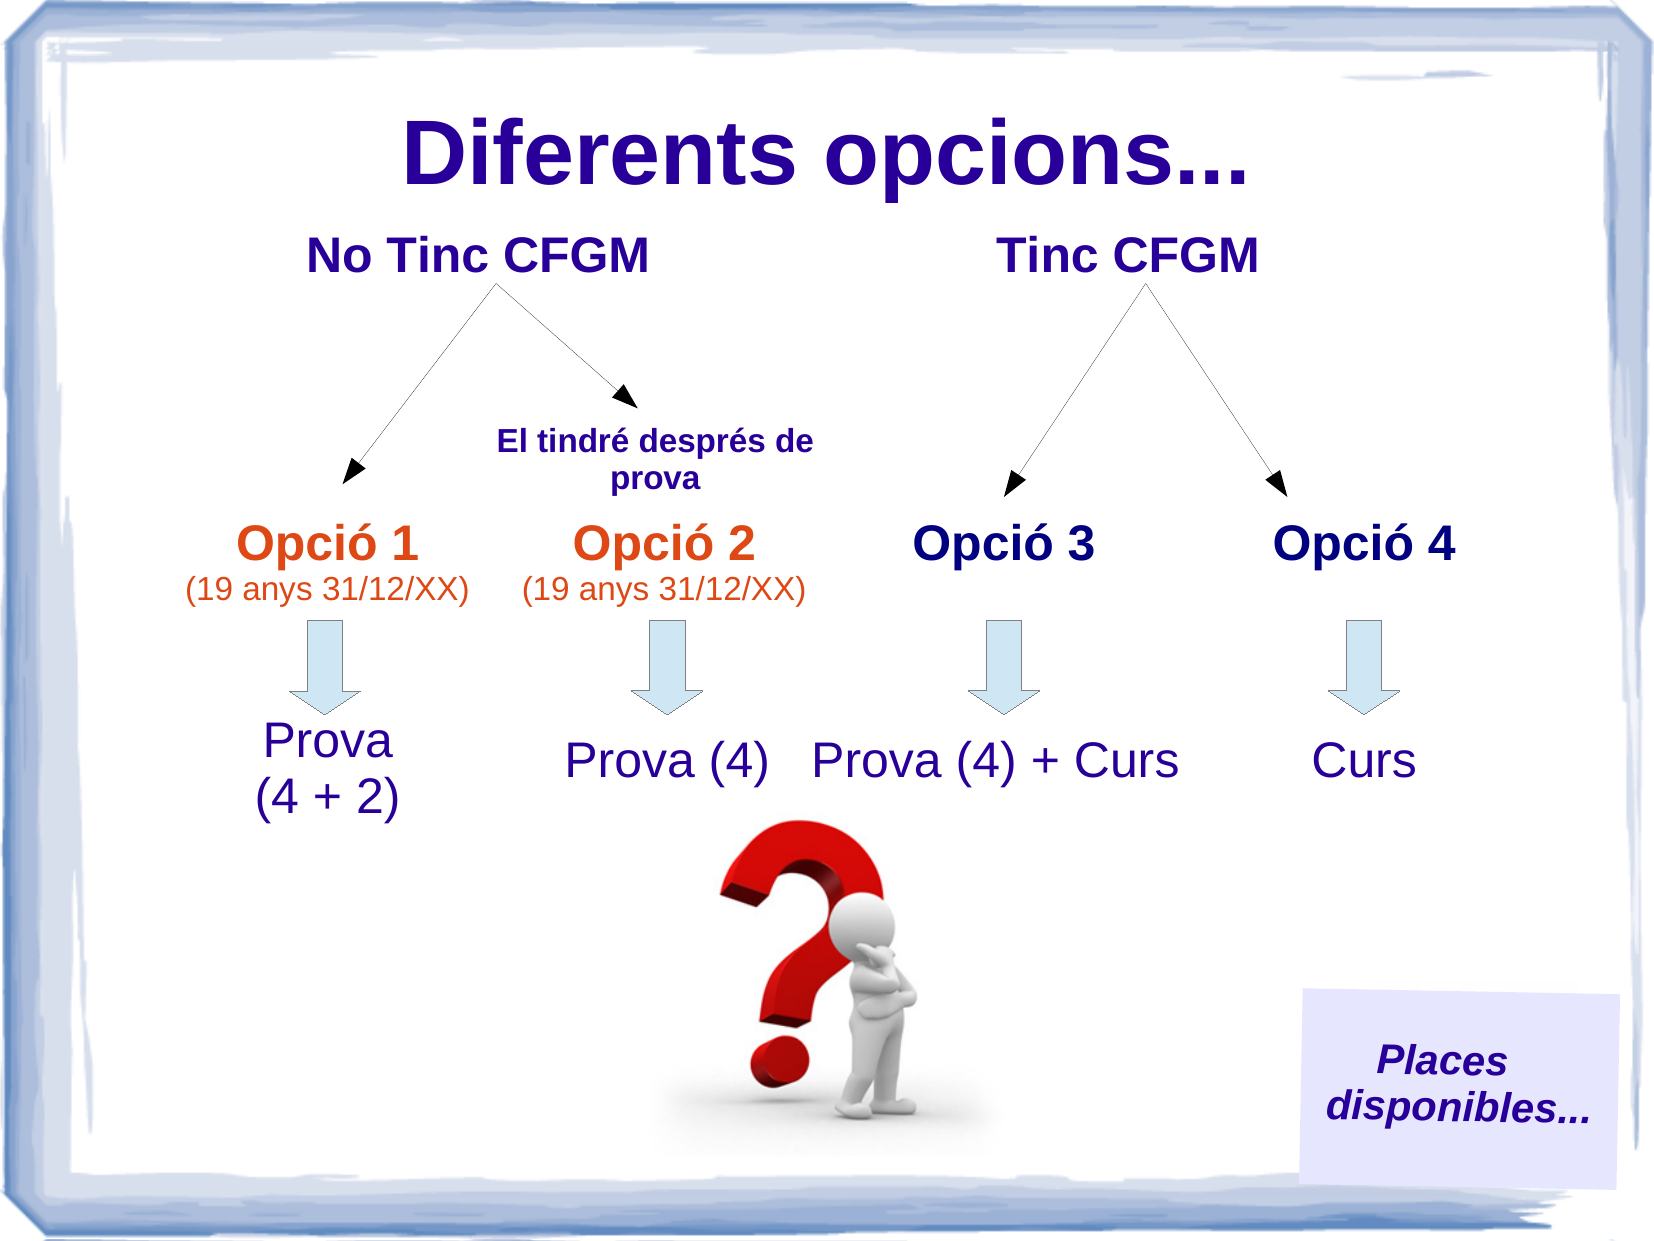

# Diferents opcions...
No Tinc CFGM
Tinc CFGM
El tindré després de prova
Opció 1
(19 anys 31/12/XX)
Opció 2
(19 anys 31/12/XX)
Opció 3
Opció 4
Prova (4 + 2)
Prova (4)
Prova (4) + Curs
Curs
Places disponibles...